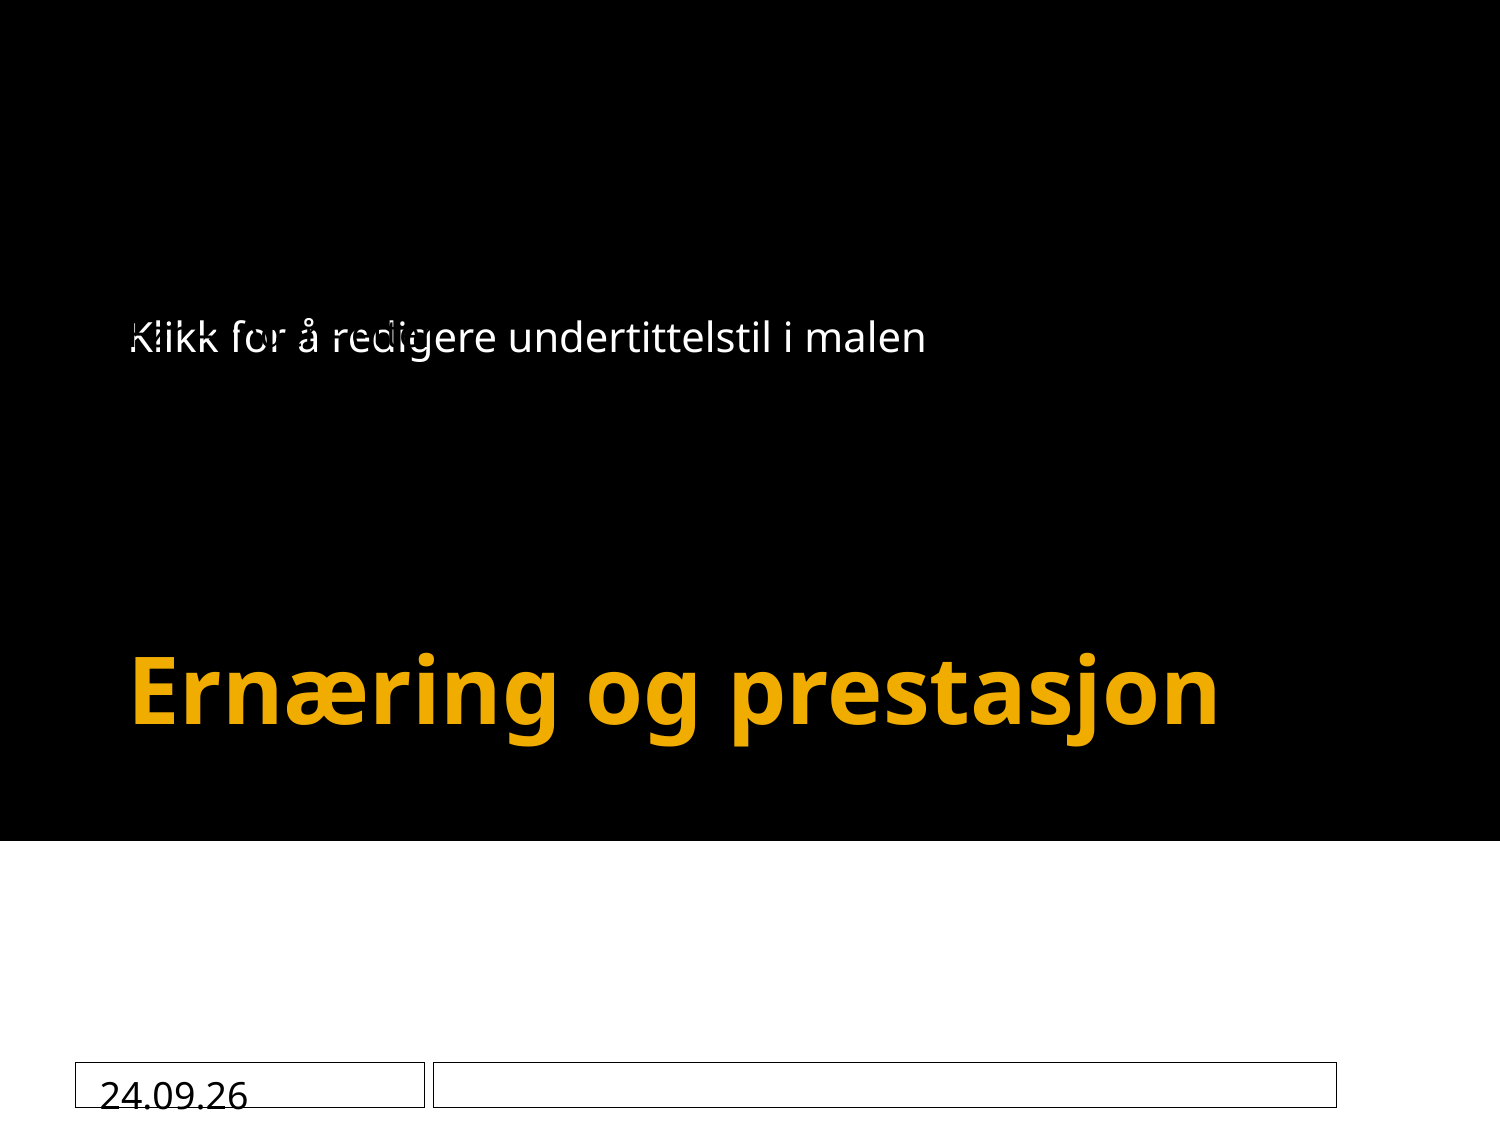

Før –under - etter
# Ernæring og prestasjon